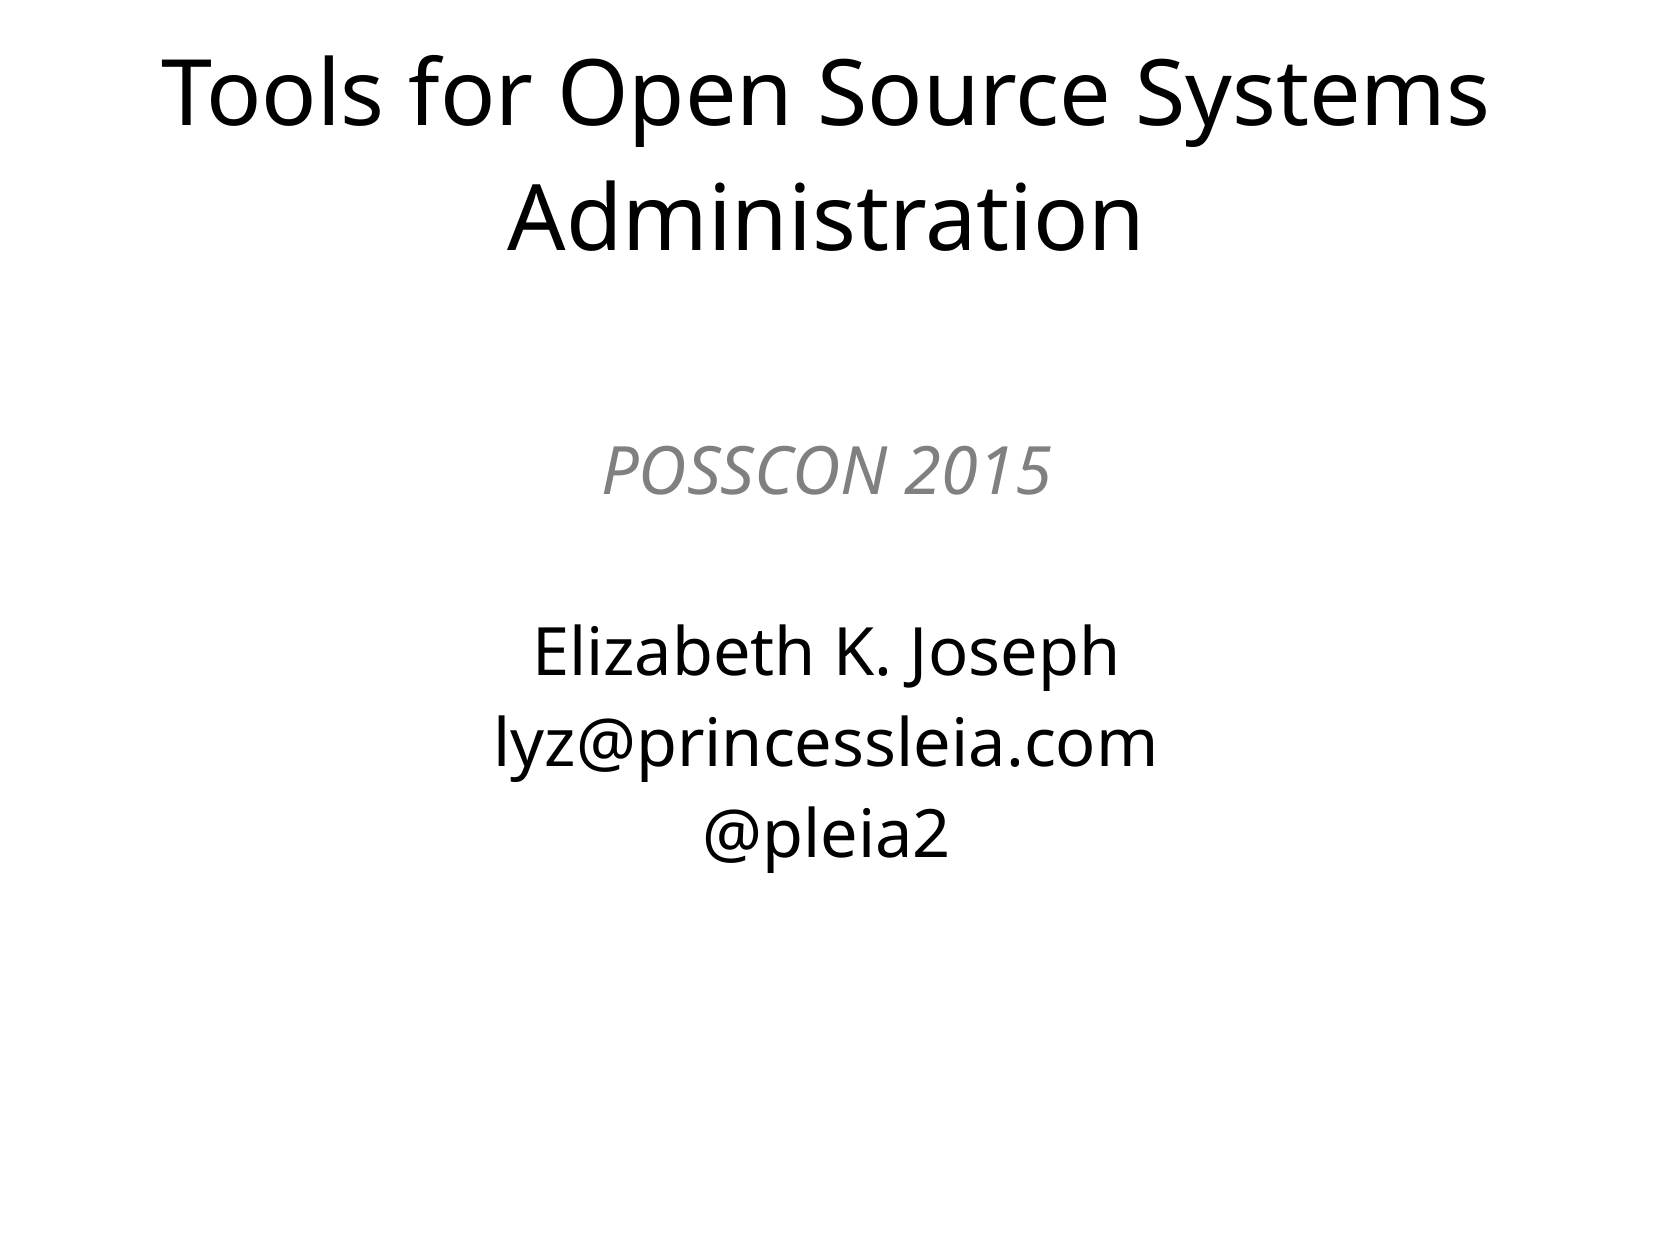

# Tools for Open Source Systems Administration
POSSCON 2015
Elizabeth K. Joseph
lyz@princessleia.com
@pleia2